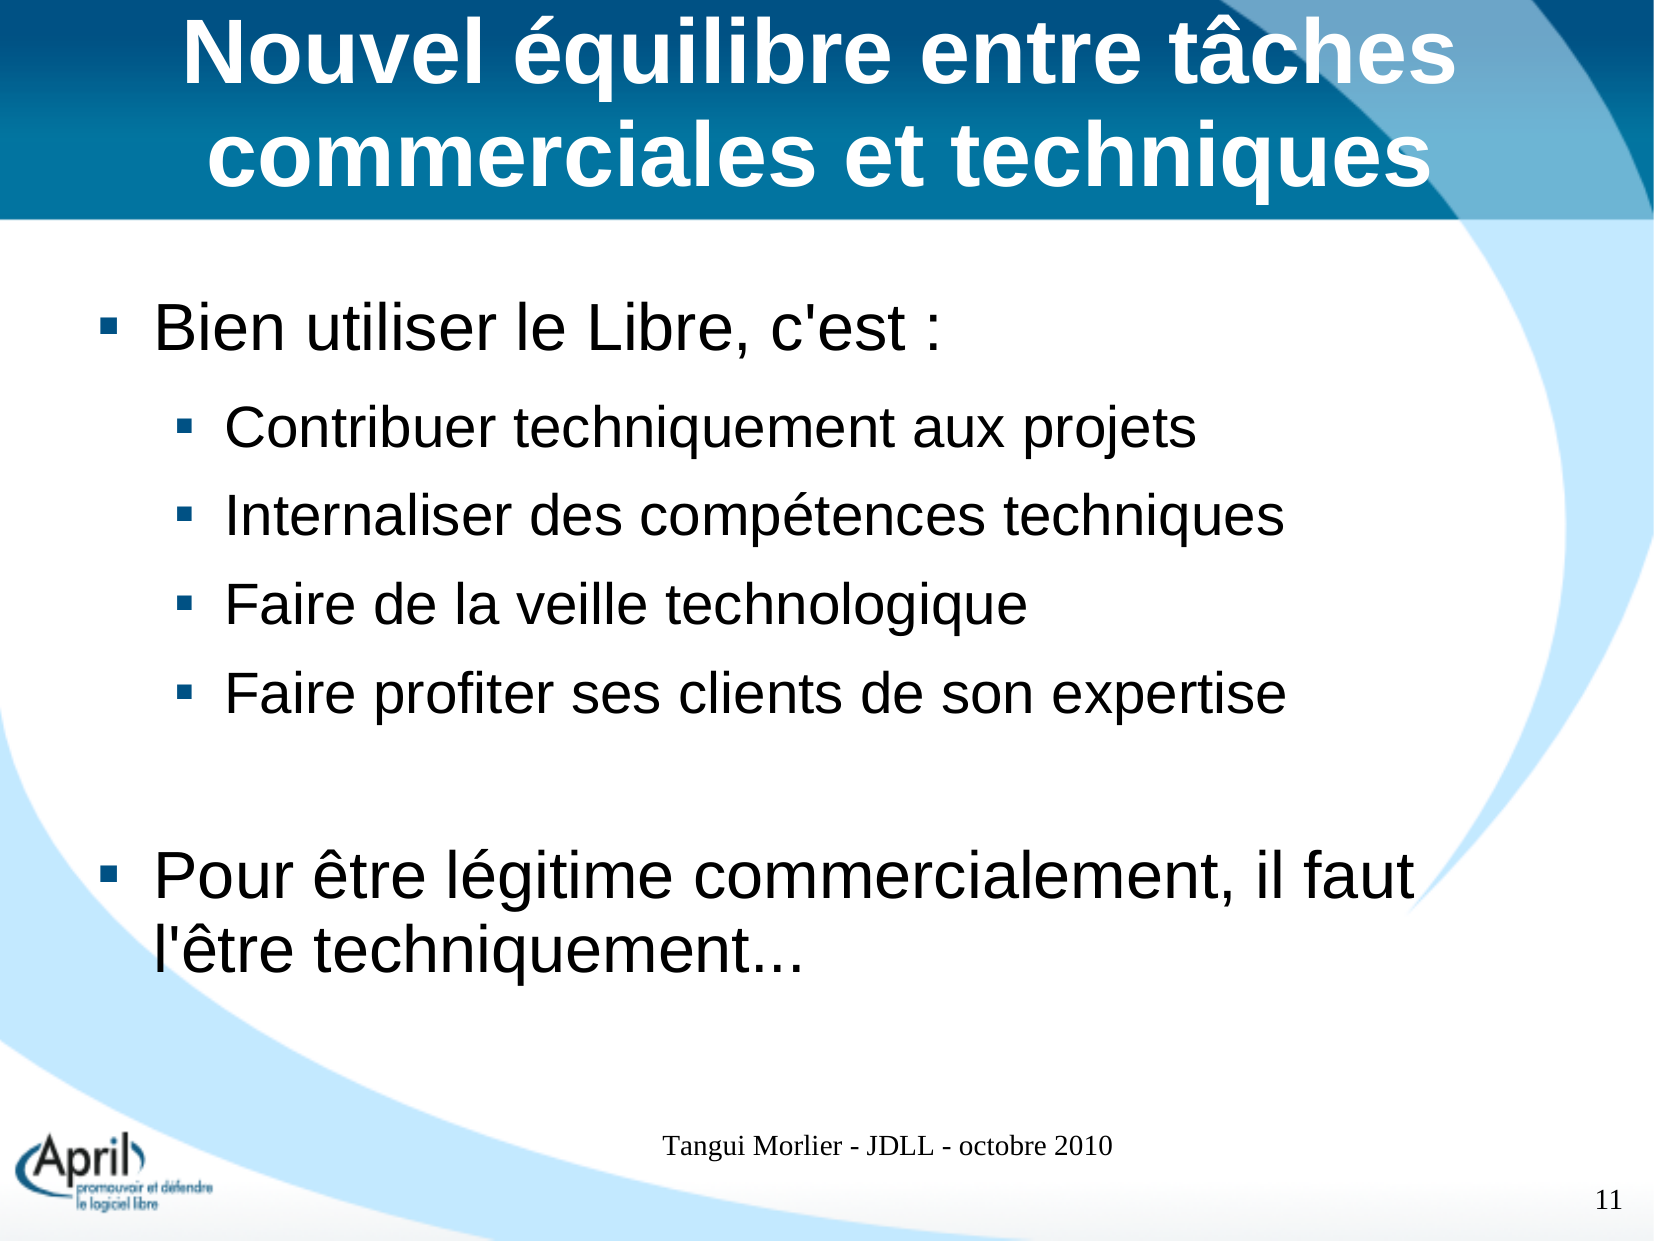

# Nouvel équilibre entre tâches commerciales et techniques
Bien utiliser le Libre, c'est :
Contribuer techniquement aux projets
Internaliser des compétences techniques
Faire de la veille technologique
Faire profiter ses clients de son expertise
Pour être légitime commercialement, il faut l'être techniquement...
Tangui Morlier - JDLL - octobre 2010
11